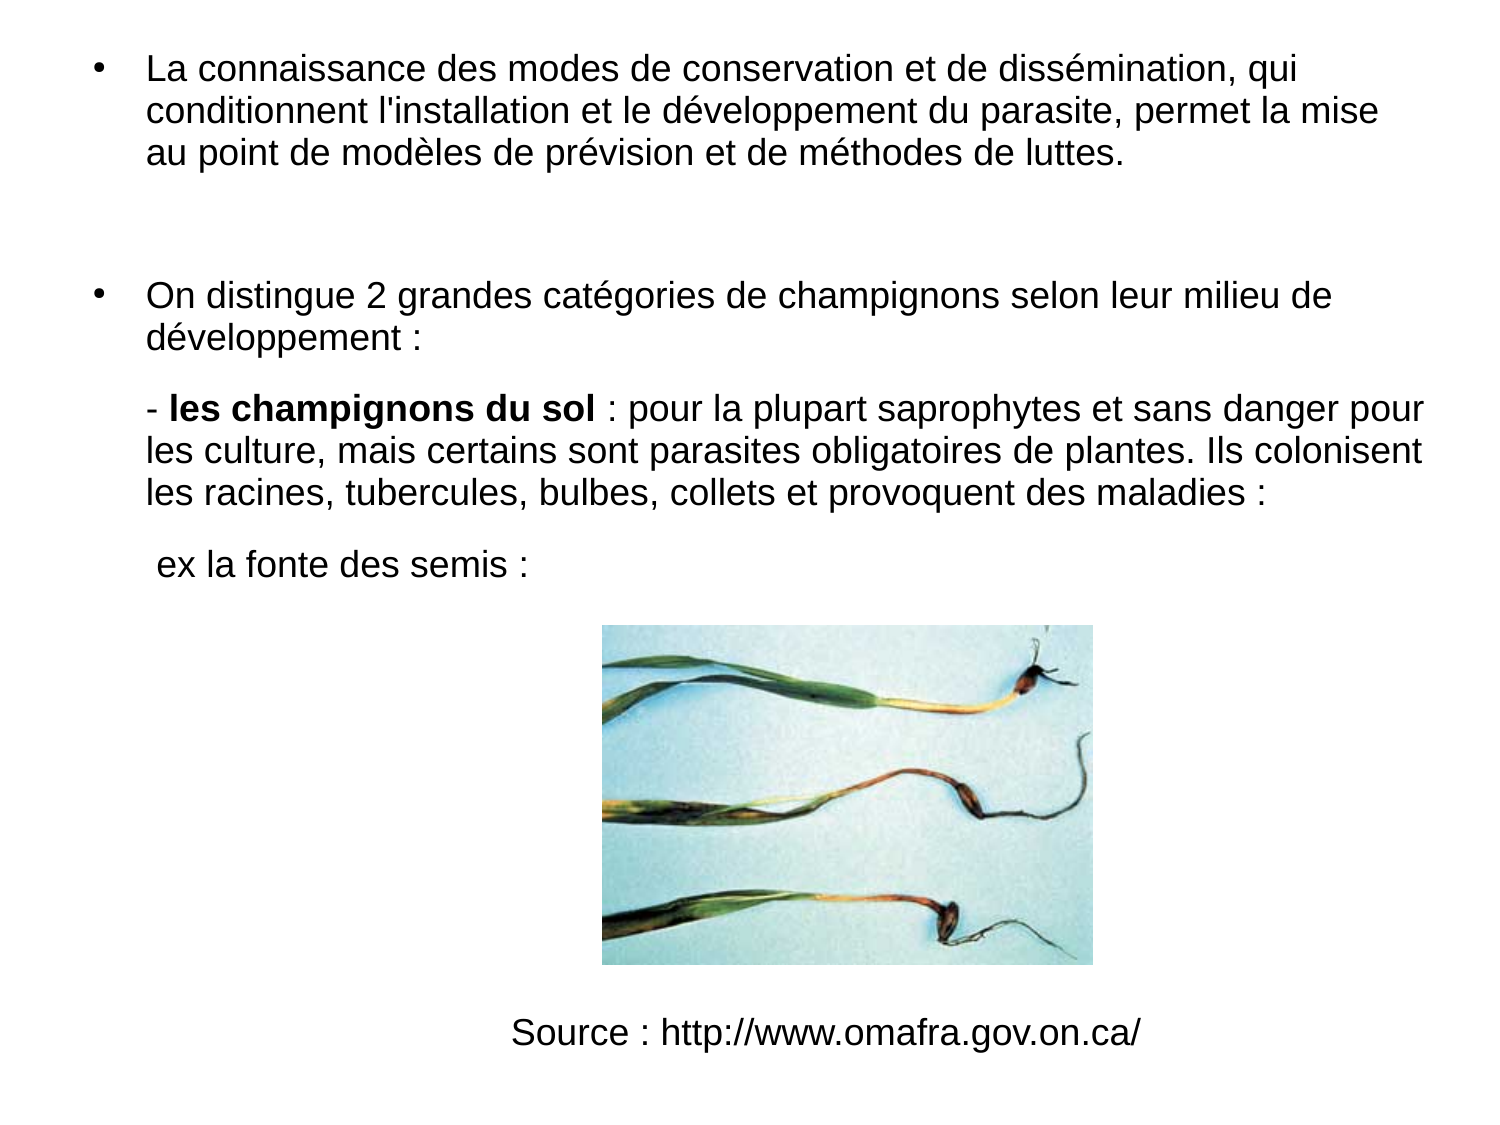

# La connaissance des modes de conservation et de dissémination, qui conditionnent l'installation et le développement du parasite, permet la mise au point de modèles de prévision et de méthodes de luttes.
On distingue 2 grandes catégories de champignons selon leur milieu de développement :
- les champignons du sol : pour la plupart saprophytes et sans danger pour les culture, mais certains sont parasites obligatoires de plantes. Ils colonisent les racines, tubercules, bulbes, collets et provoquent des maladies :
 ex la fonte des semis :
Source : http://www.omafra.gov.on.ca/